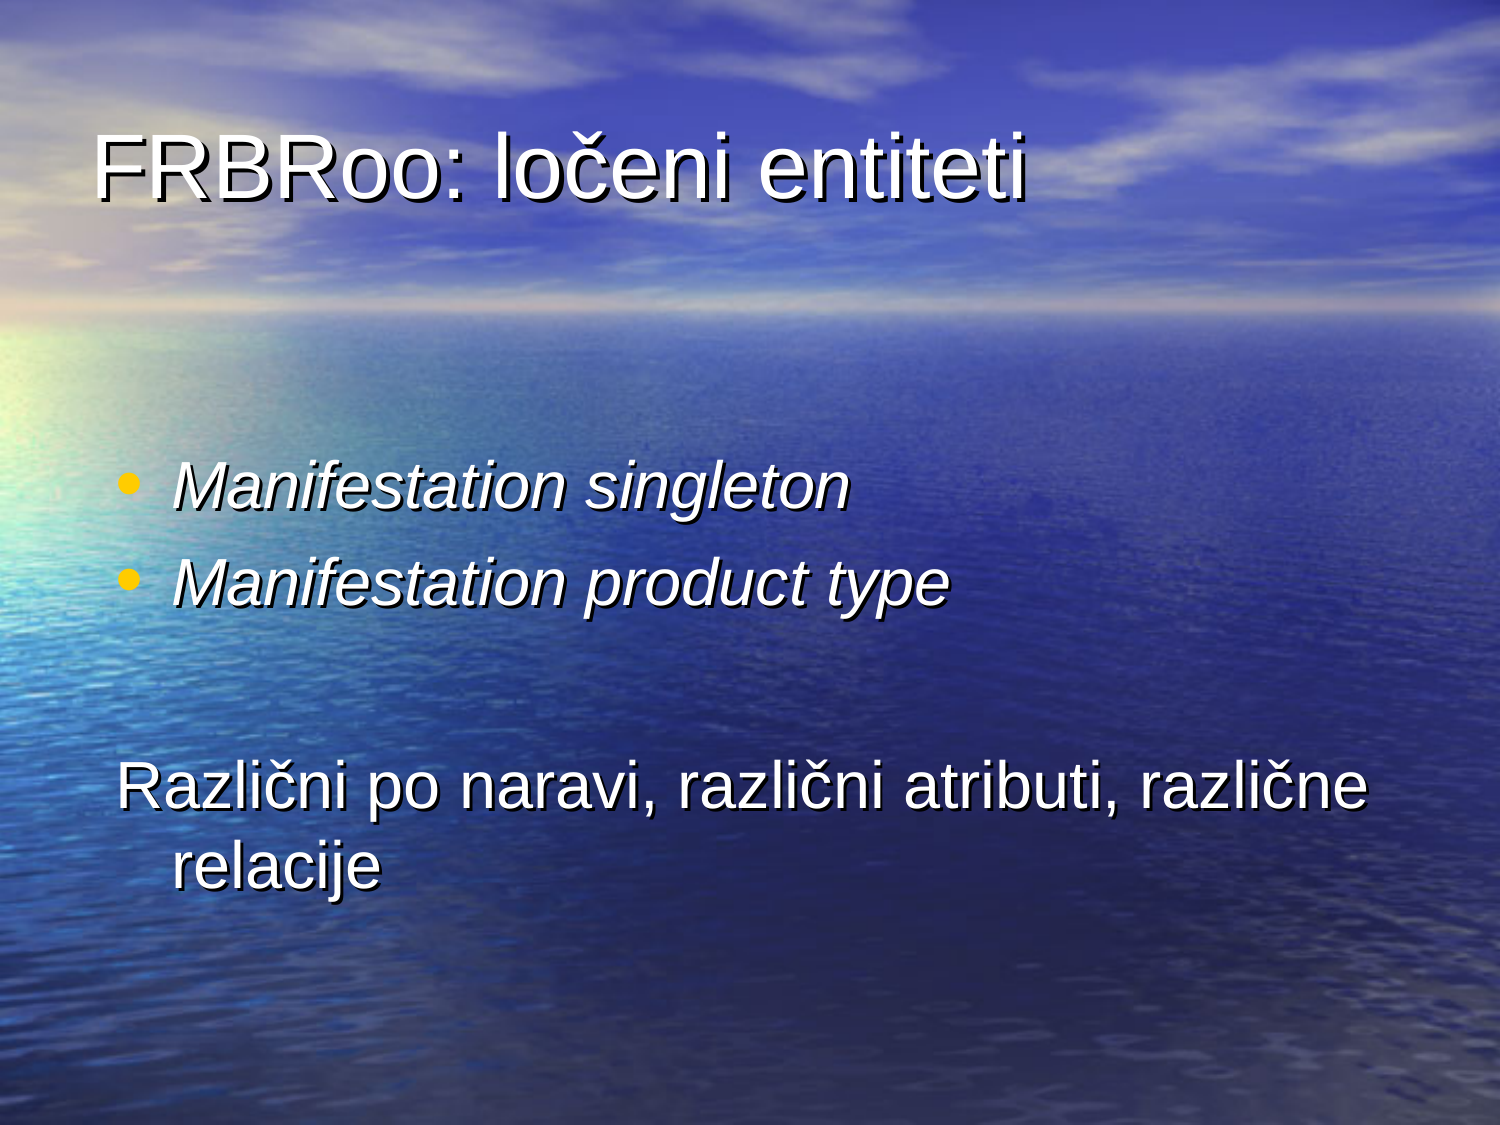

# FRBRoo: ločeni entiteti
Manifestation singleton
Manifestation product type
Različni po naravi, različni atributi, različne relacije